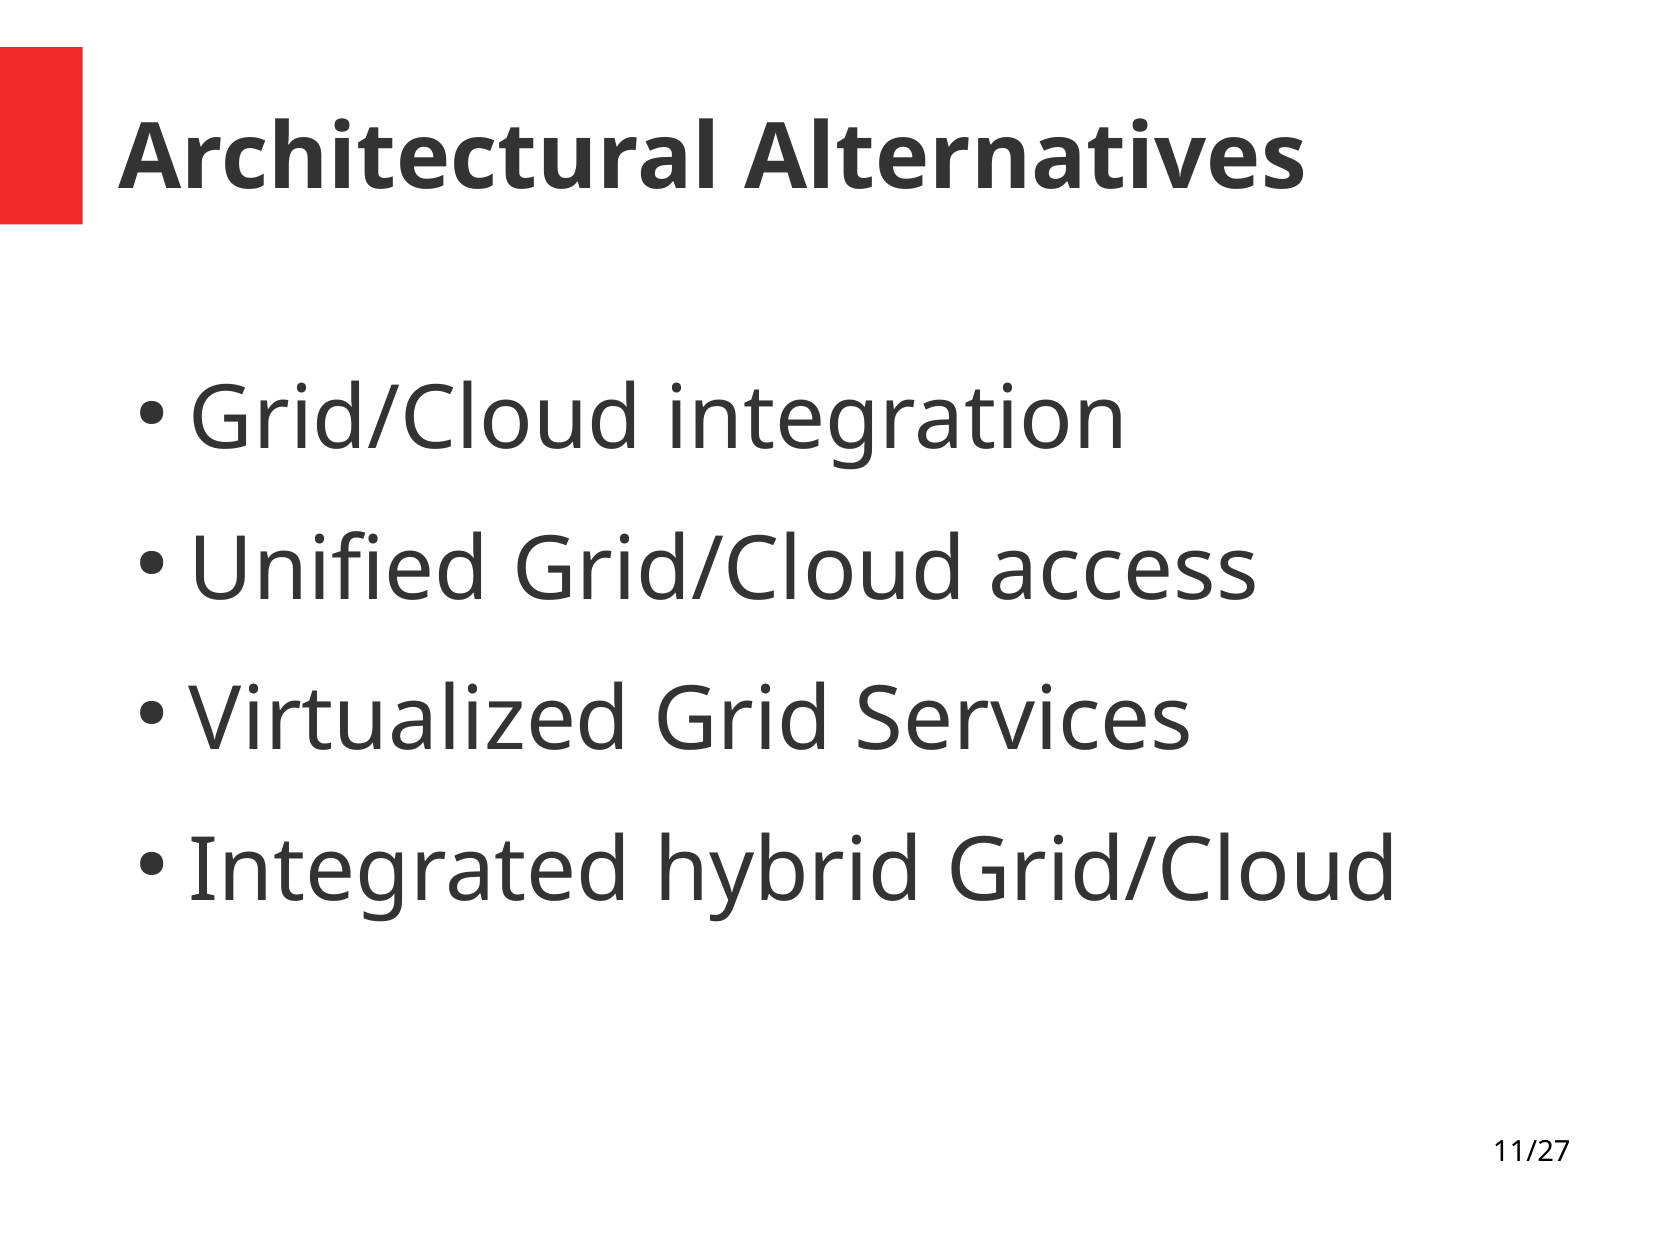

# Architectural Alternatives
Grid/Cloud integration
Unified Grid/Cloud access
Virtualized Grid Services
Integrated hybrid Grid/Cloud
11